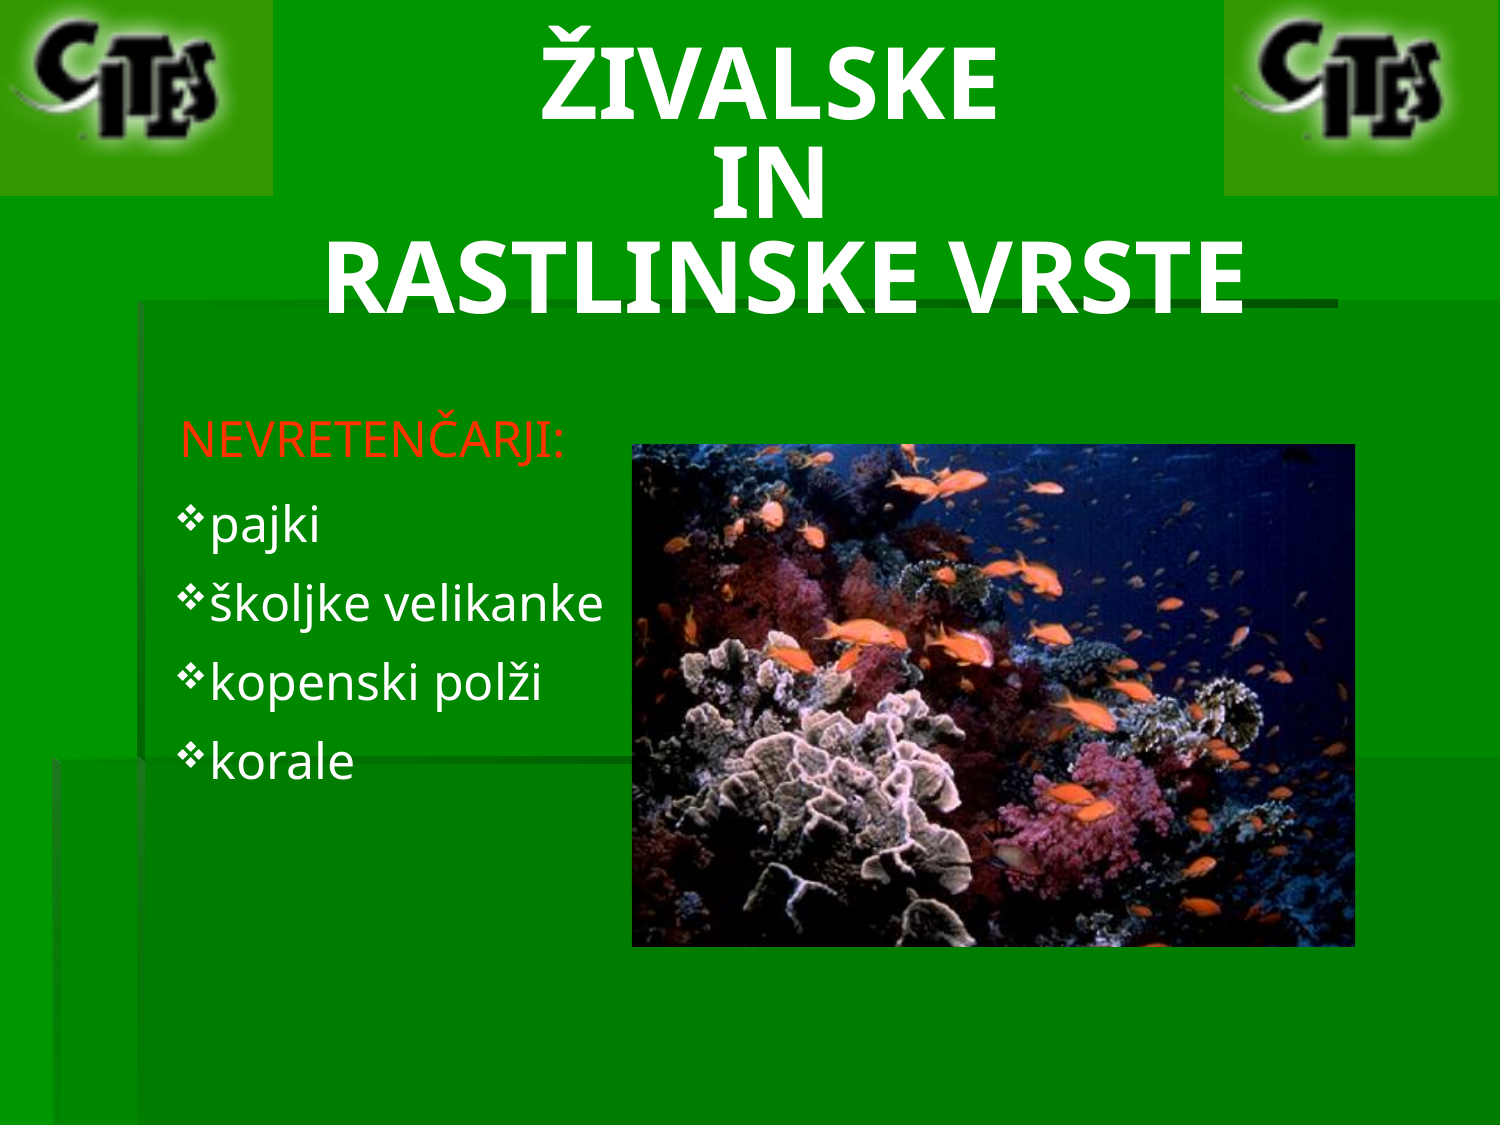

ŽIVALSKE
IN
RASTLINSKE VRSTE
NEVRETENČARJI:
pajki
školjke velikanke
kopenski polži
korale